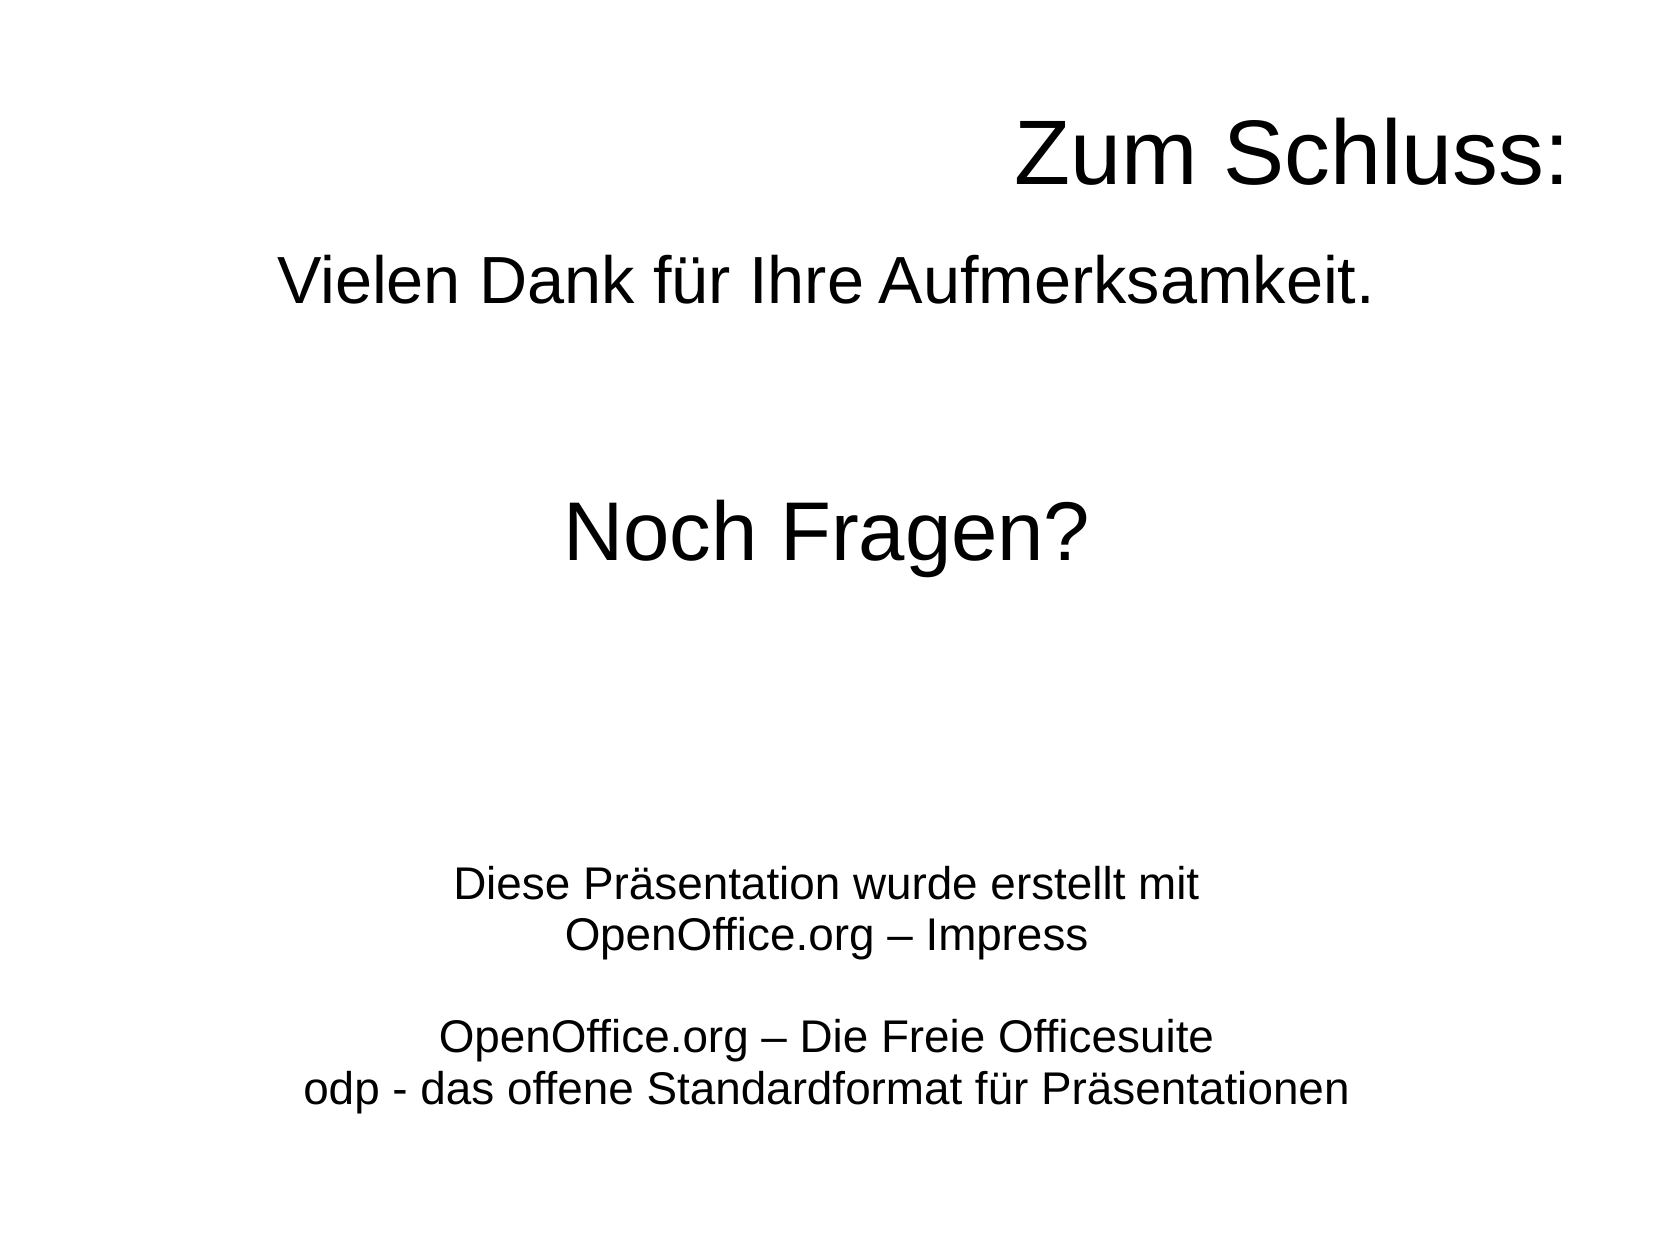

# Zum Schluss:
Vielen Dank für Ihre Aufmerksamkeit.
Noch Fragen?
Diese Präsentation wurde erstellt mit
OpenOffice.org – Impress
OpenOffice.org – Die Freie Officesuite
odp - das offene Standardformat für Präsentationen